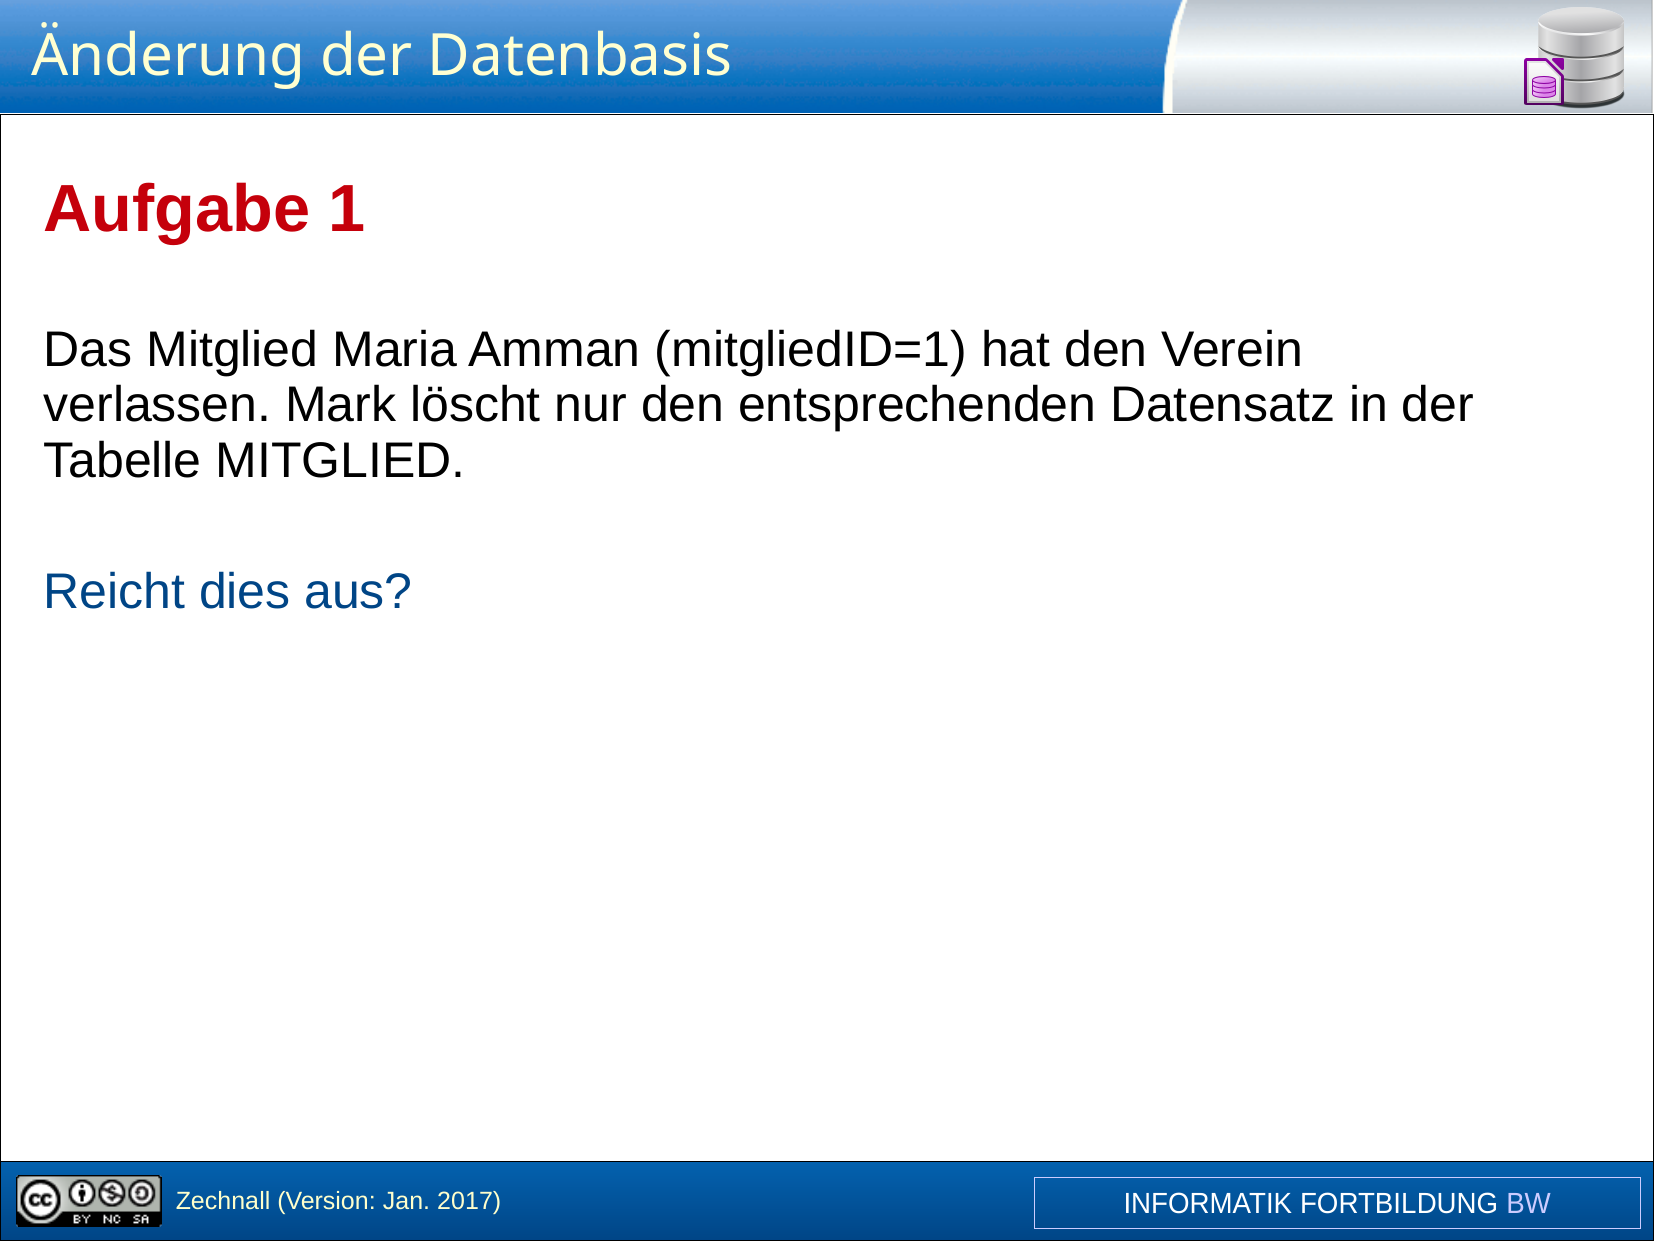

# Änderung der Datenbasis
Aufgabe 1
Das Mitglied Maria Amman (mitgliedID=1) hat den Verein verlassen. Mark löscht nur den entsprechenden Datensatz in der Tabelle MITGLIED.
Reicht dies aus?